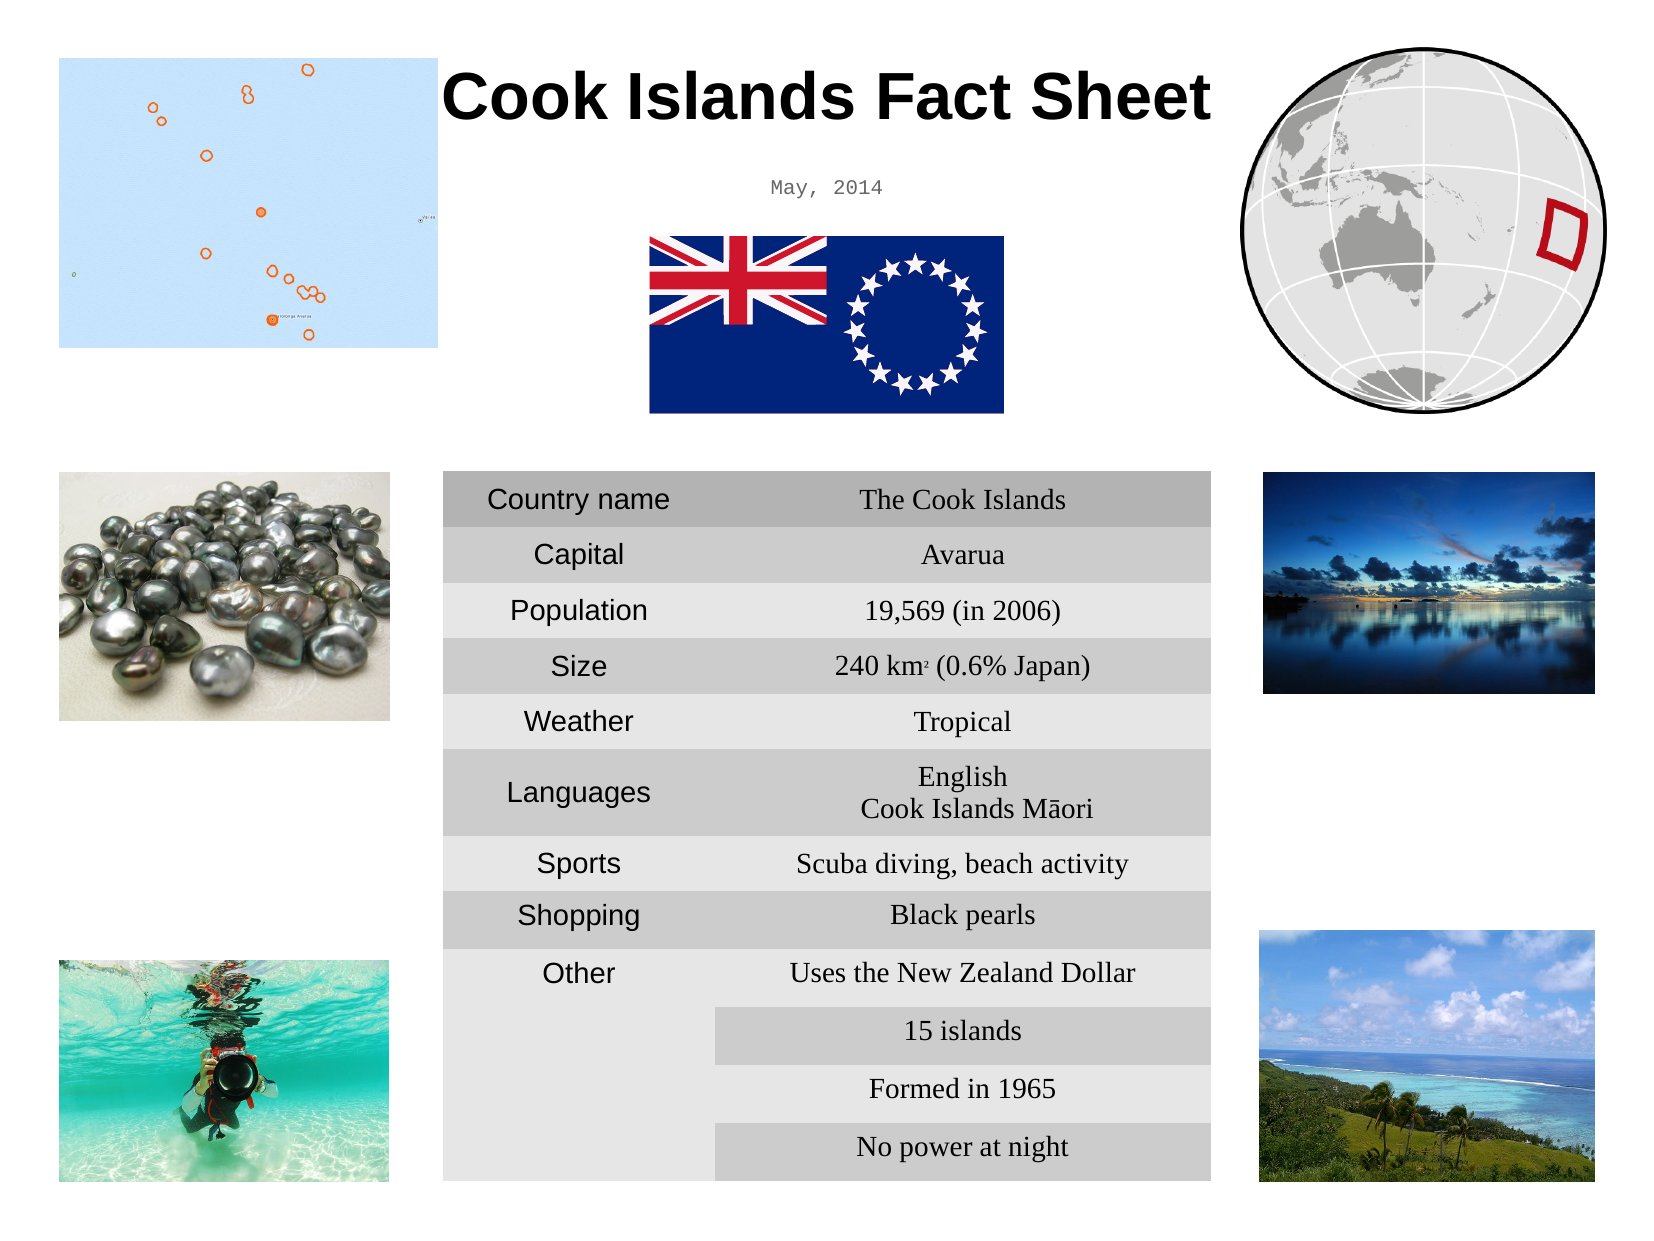

# Cook Islands Fact Sheet
May, 2014
| Country name | The Cook Islands |
| --- | --- |
| Capital | Avarua |
| Population | 19,569 (in 2006) |
| Size | 240 km² (0.6% Japan) |
| Weather | Tropical |
| Languages | English Cook Islands Māori |
| Sports | Scuba diving, beach activity |
| Shopping | Black pearls |
| Other | Uses the New Zealand Dollar |
| | 15 islands |
| | Formed in 1965 |
| | No power at night |